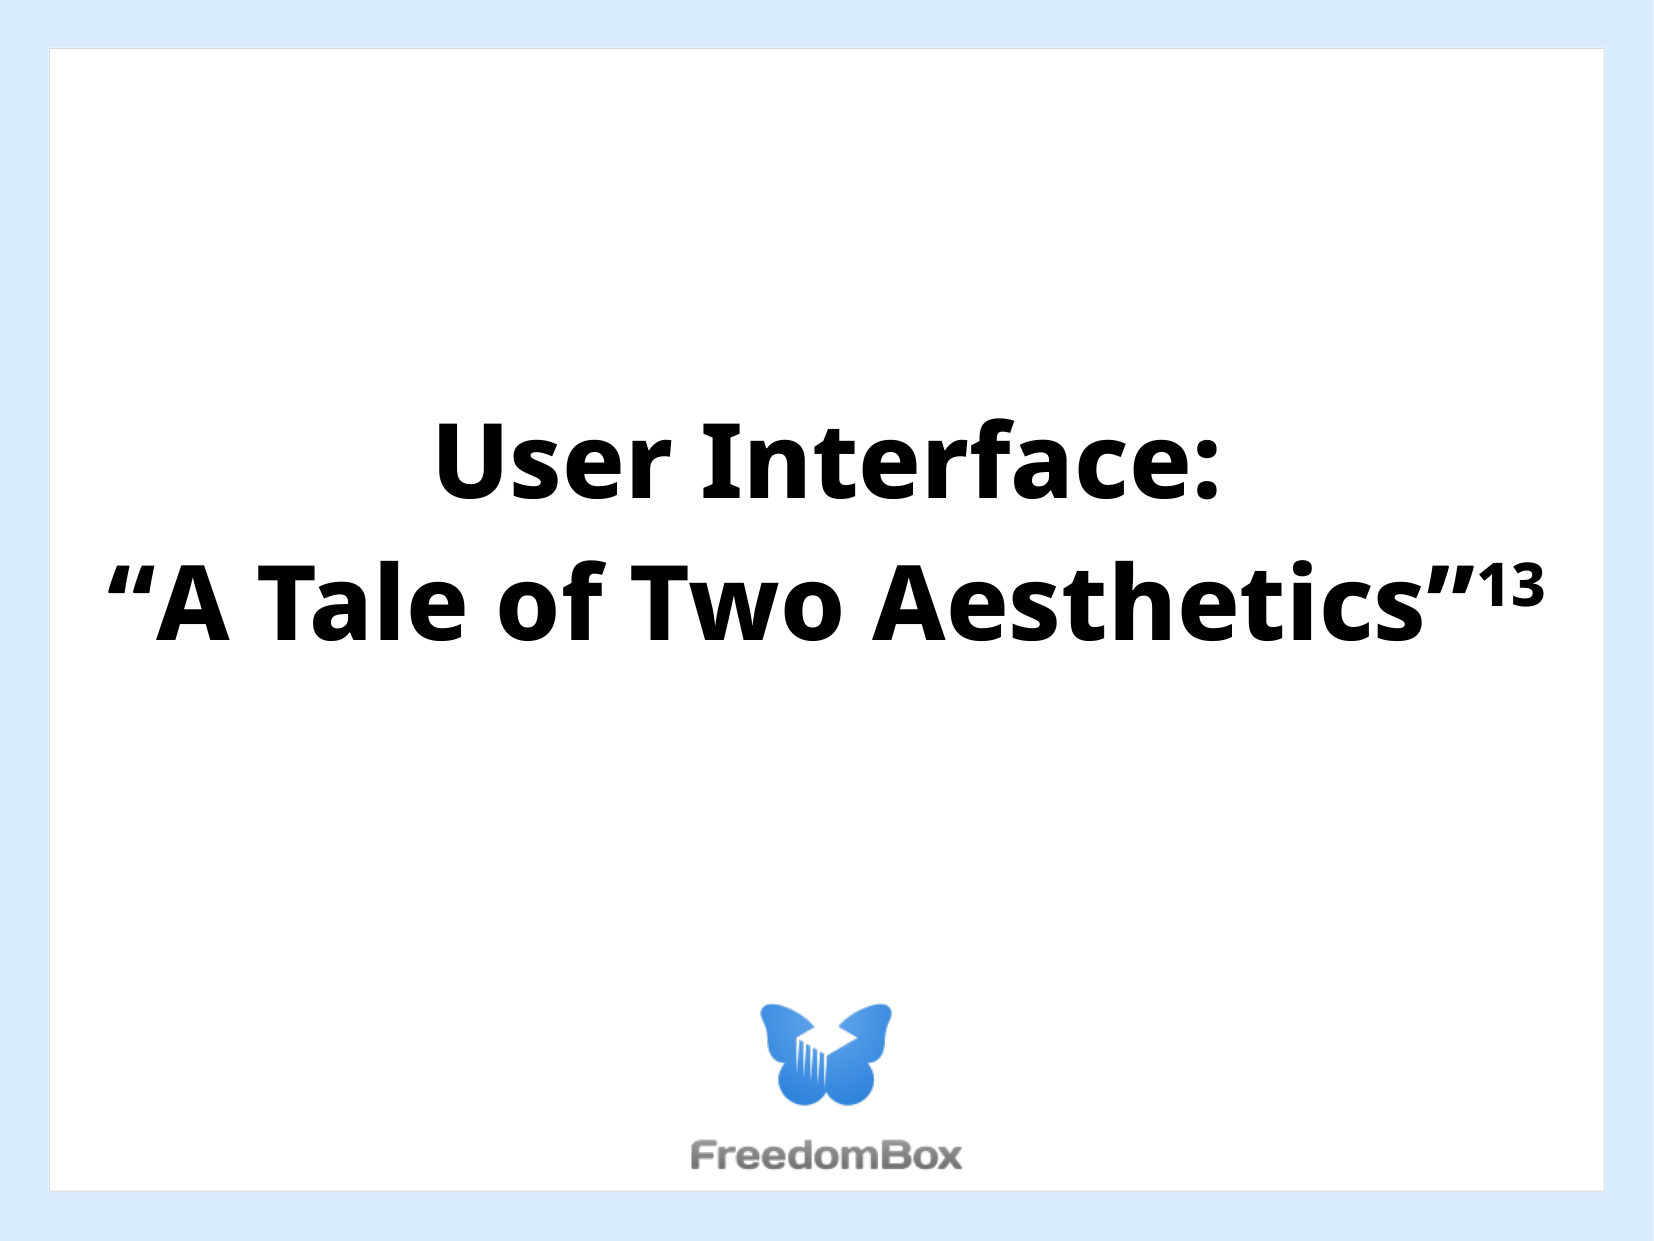

# User Interface:
“A Tale of Two Aesthetics”13